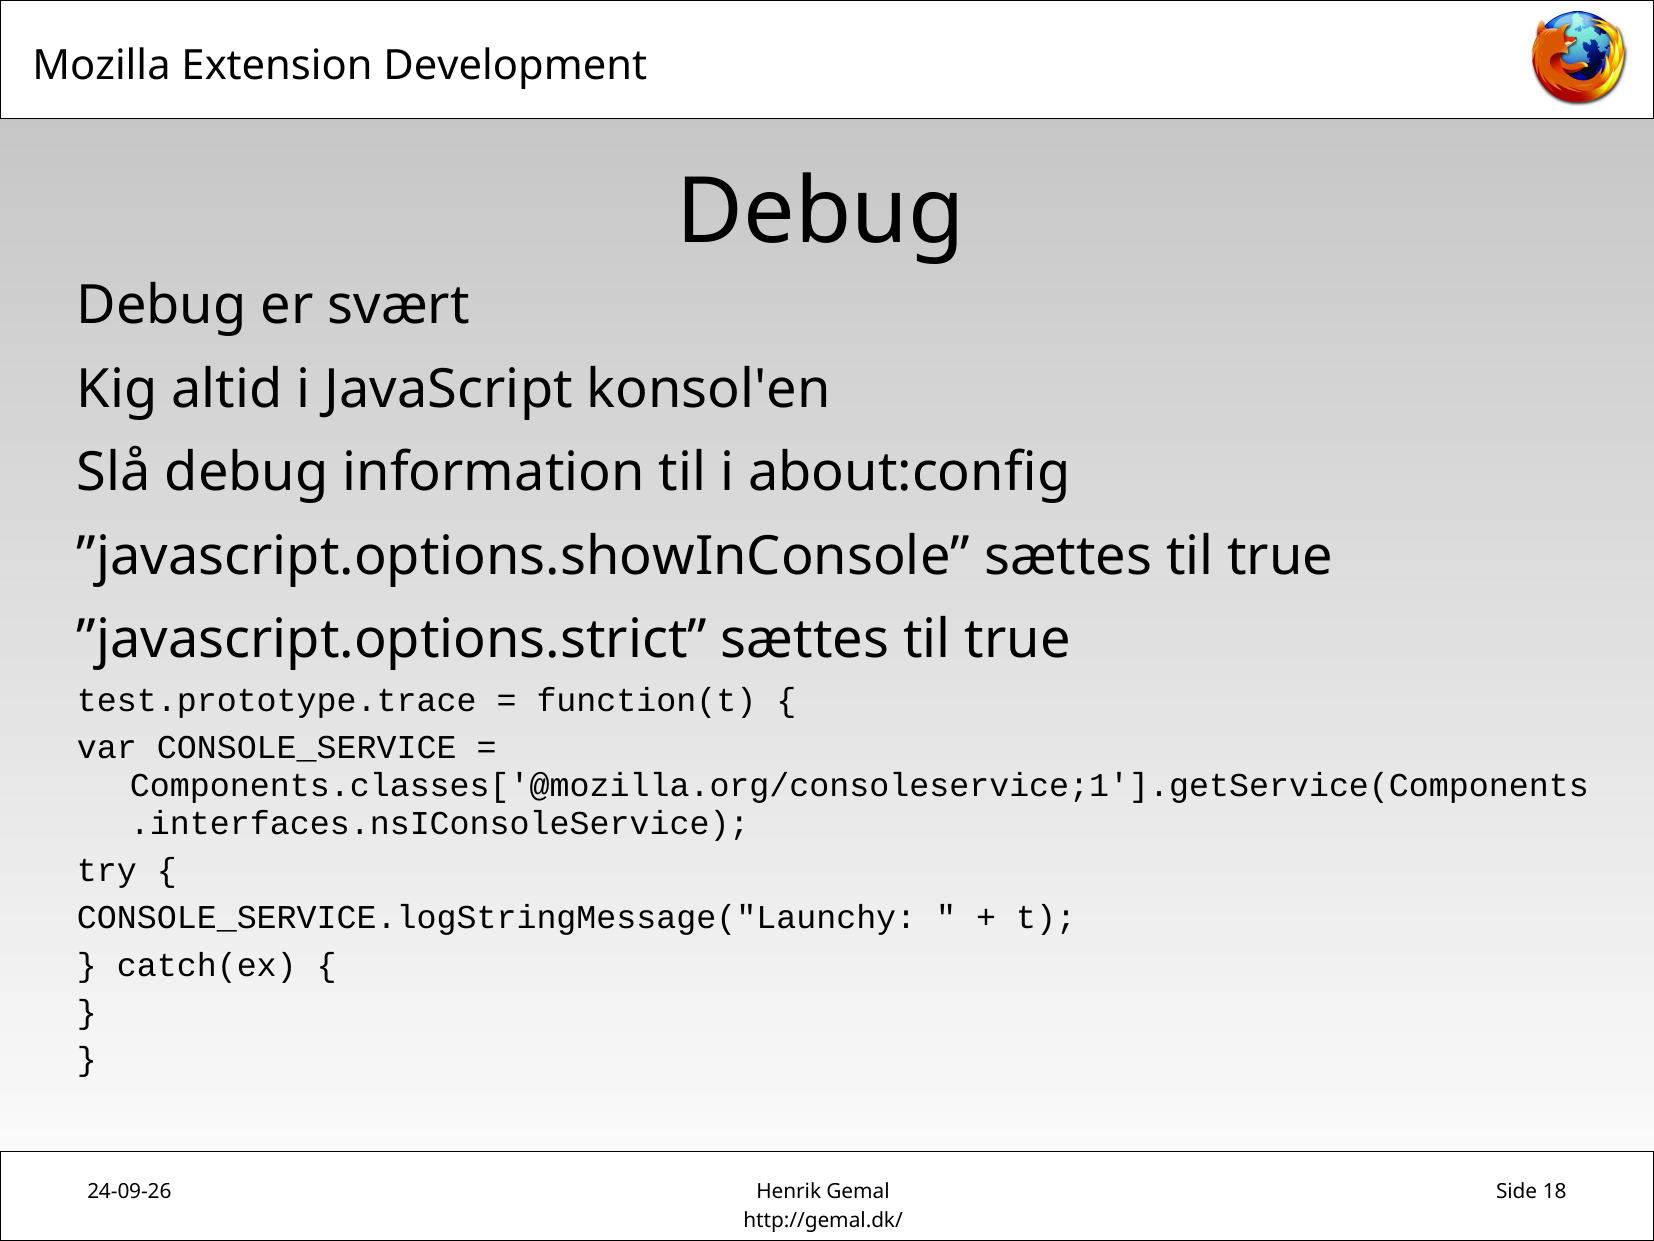

# Debug
Debug er svært
Kig altid i JavaScript konsol'en
Slå debug information til i about:config
”javascript.options.showInConsole” sættes til true
”javascript.options.strict” sættes til true
test.prototype.trace = function(t) {
var CONSOLE_SERVICE = Components.classes['@mozilla.org/consoleservice;1'].getService(Components.interfaces.nsIConsoleService);
try {
CONSOLE_SERVICE.logStringMessage("Launchy: " + t);
} catch(ex) {
}
}
18